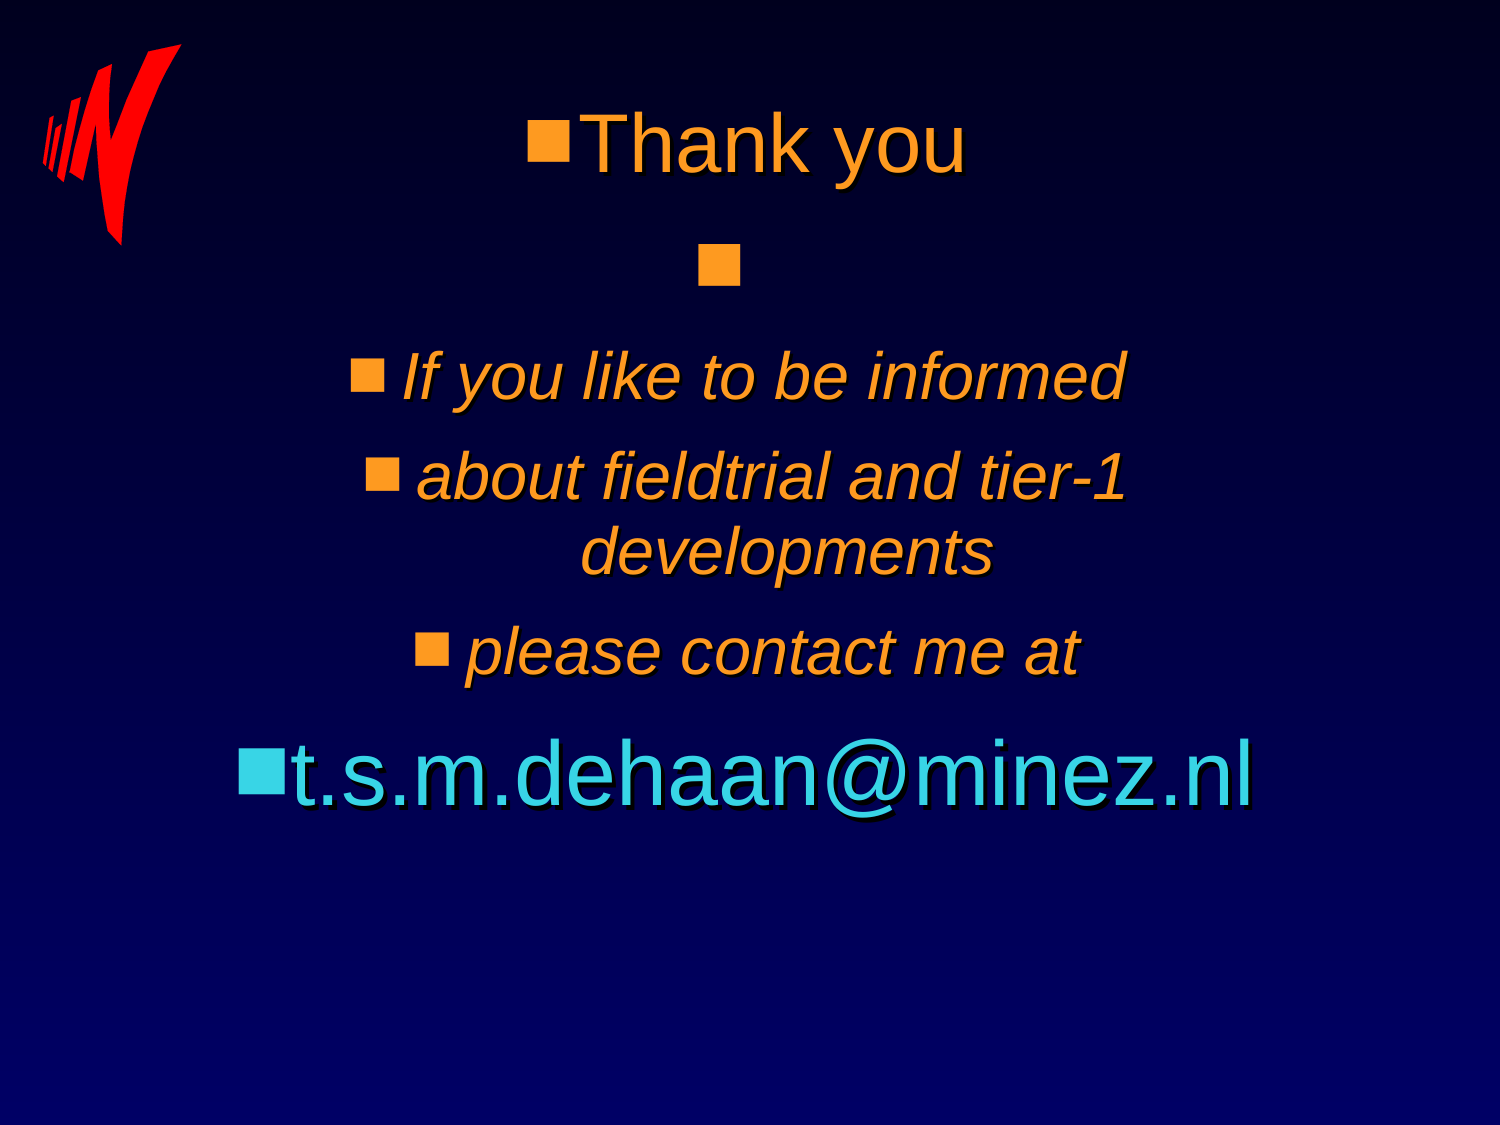

# Thank you
If you like to be informed
about fieldtrial and tier-1 developments
please contact me at
t.s.m.dehaan@minez.nl